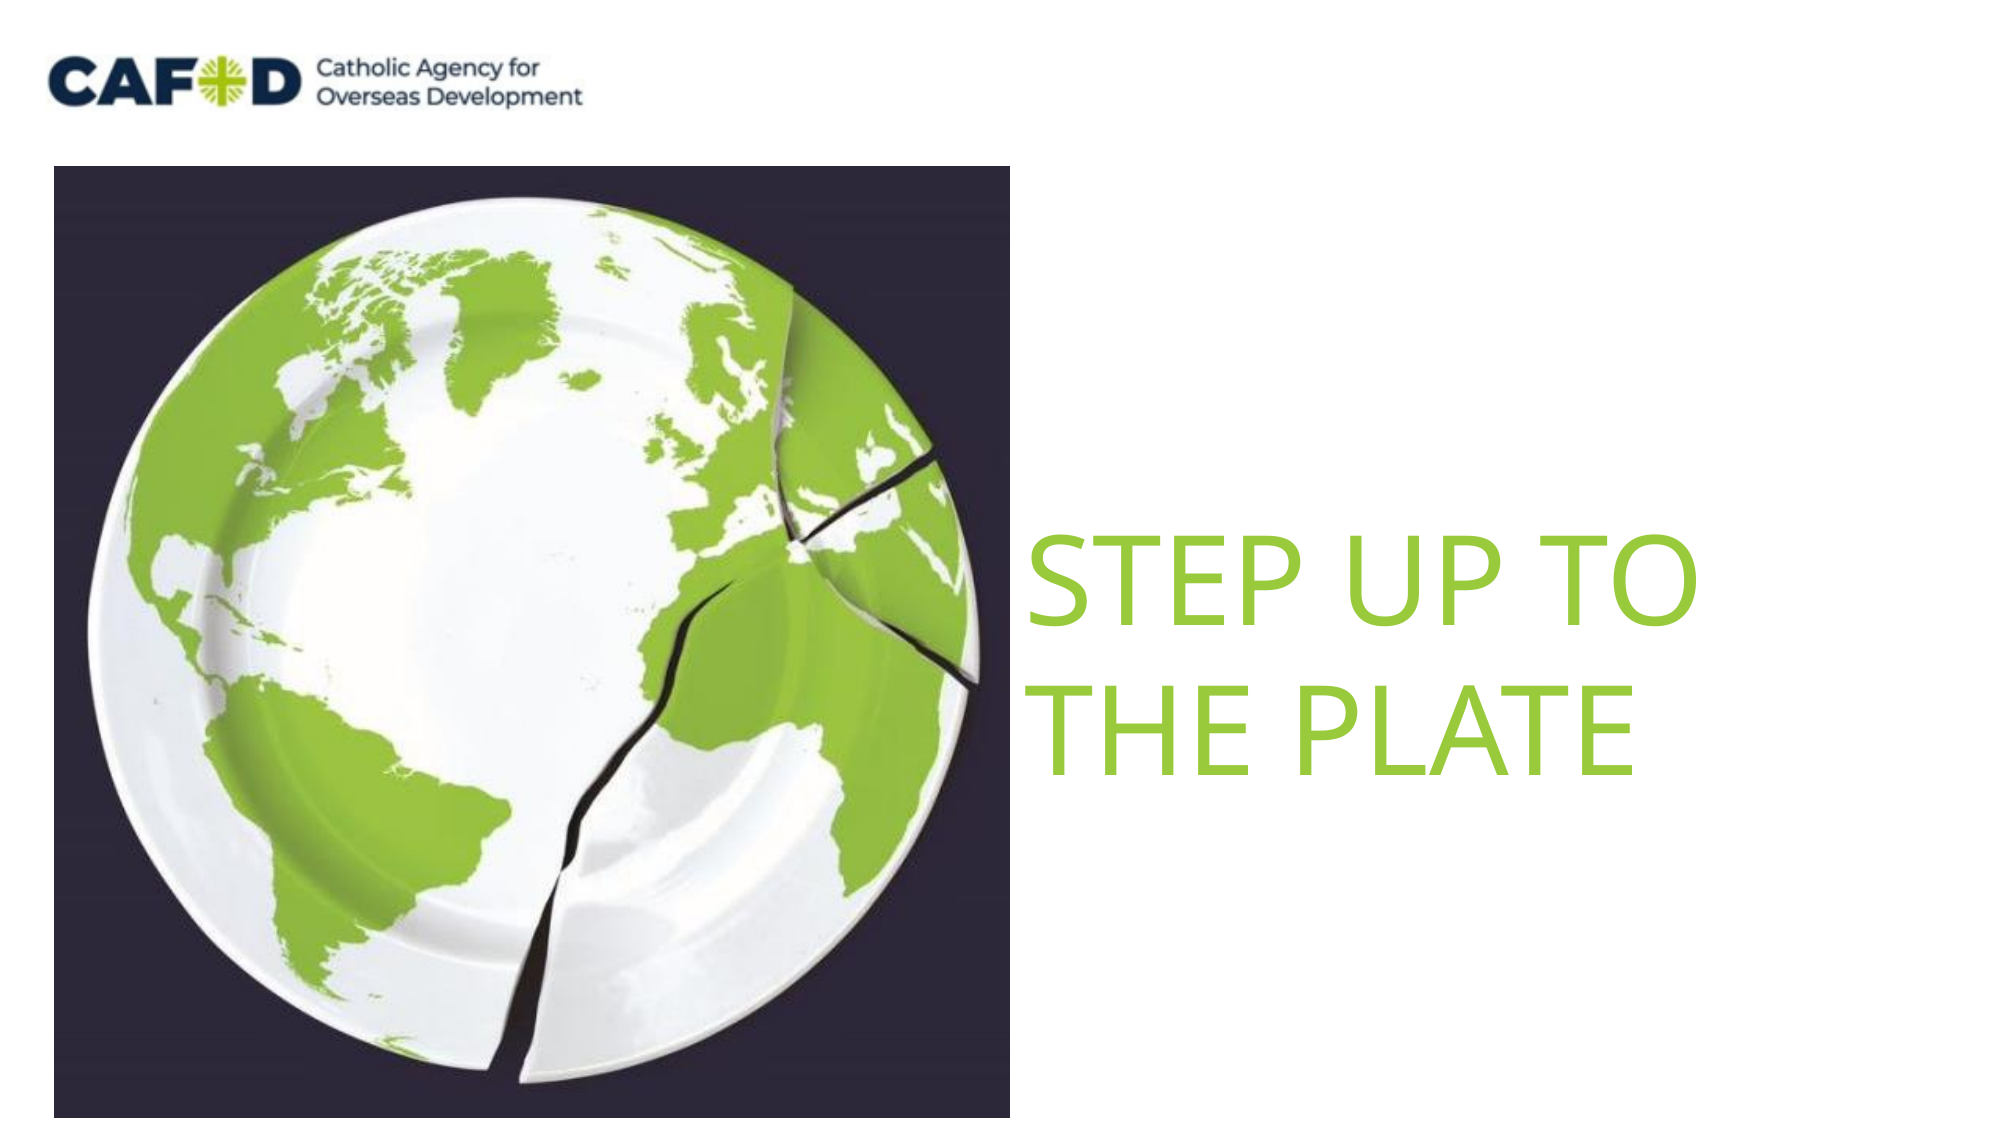

STEP UP TO THE PLATE
A workshop for young people